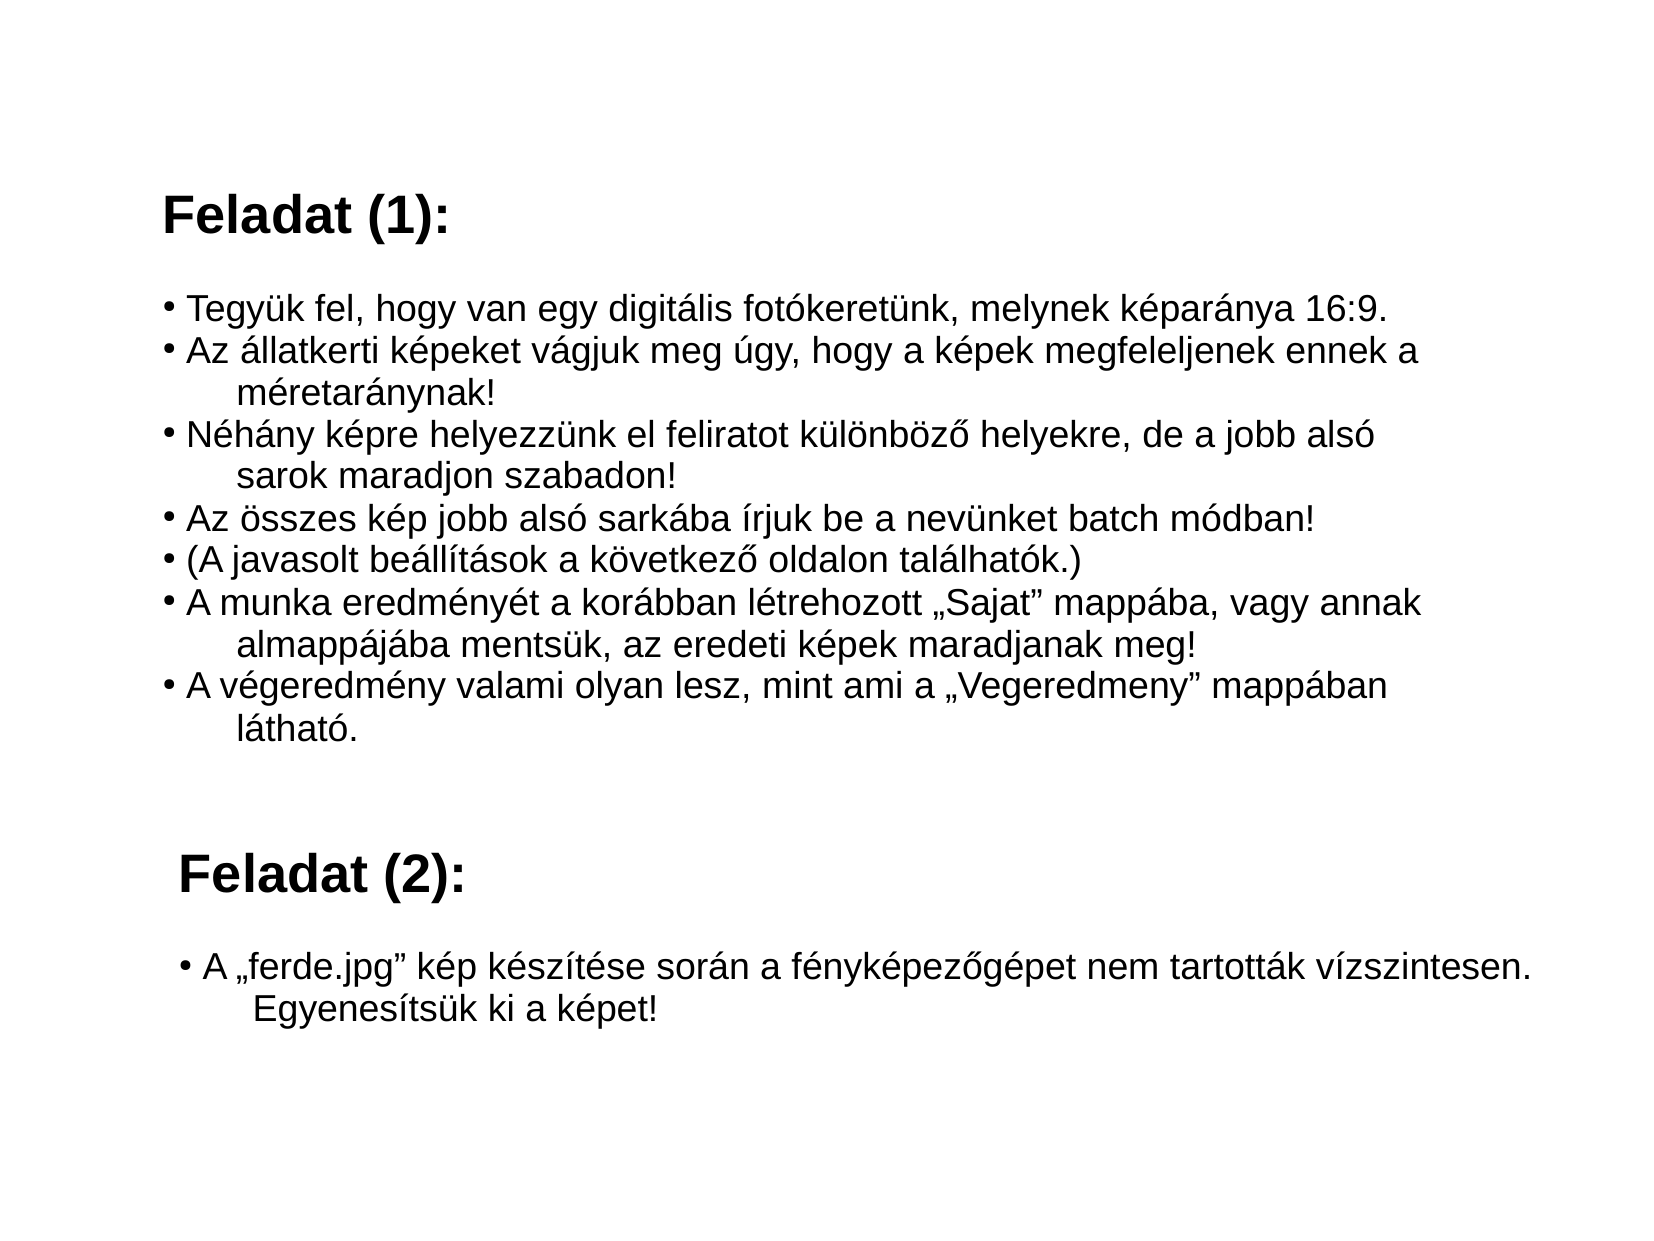

Feladat (1):
 Tegyük fel, hogy van egy digitális fotókeretünk, melynek képaránya 16:9.
 Az állatkerti képeket vágjuk meg úgy, hogy a képek megfeleljenek ennek a
	méretaránynak!
 Néhány képre helyezzünk el feliratot különböző helyekre, de a jobb alsó
	sarok maradjon szabadon!
 Az összes kép jobb alsó sarkába írjuk be a nevünket batch módban!
 (A javasolt beállítások a következő oldalon találhatók.)
 A munka eredményét a korábban létrehozott „Sajat” mappába, vagy annak
	almappájába mentsük, az eredeti képek maradjanak meg!
 A végeredmény valami olyan lesz, mint ami a „Vegeredmeny” mappában
	látható.
Feladat (2):
 A „ferde.jpg” kép készítése során a fényképezőgépet nem tartották vízszintesen.
	Egyenesítsük ki a képet!